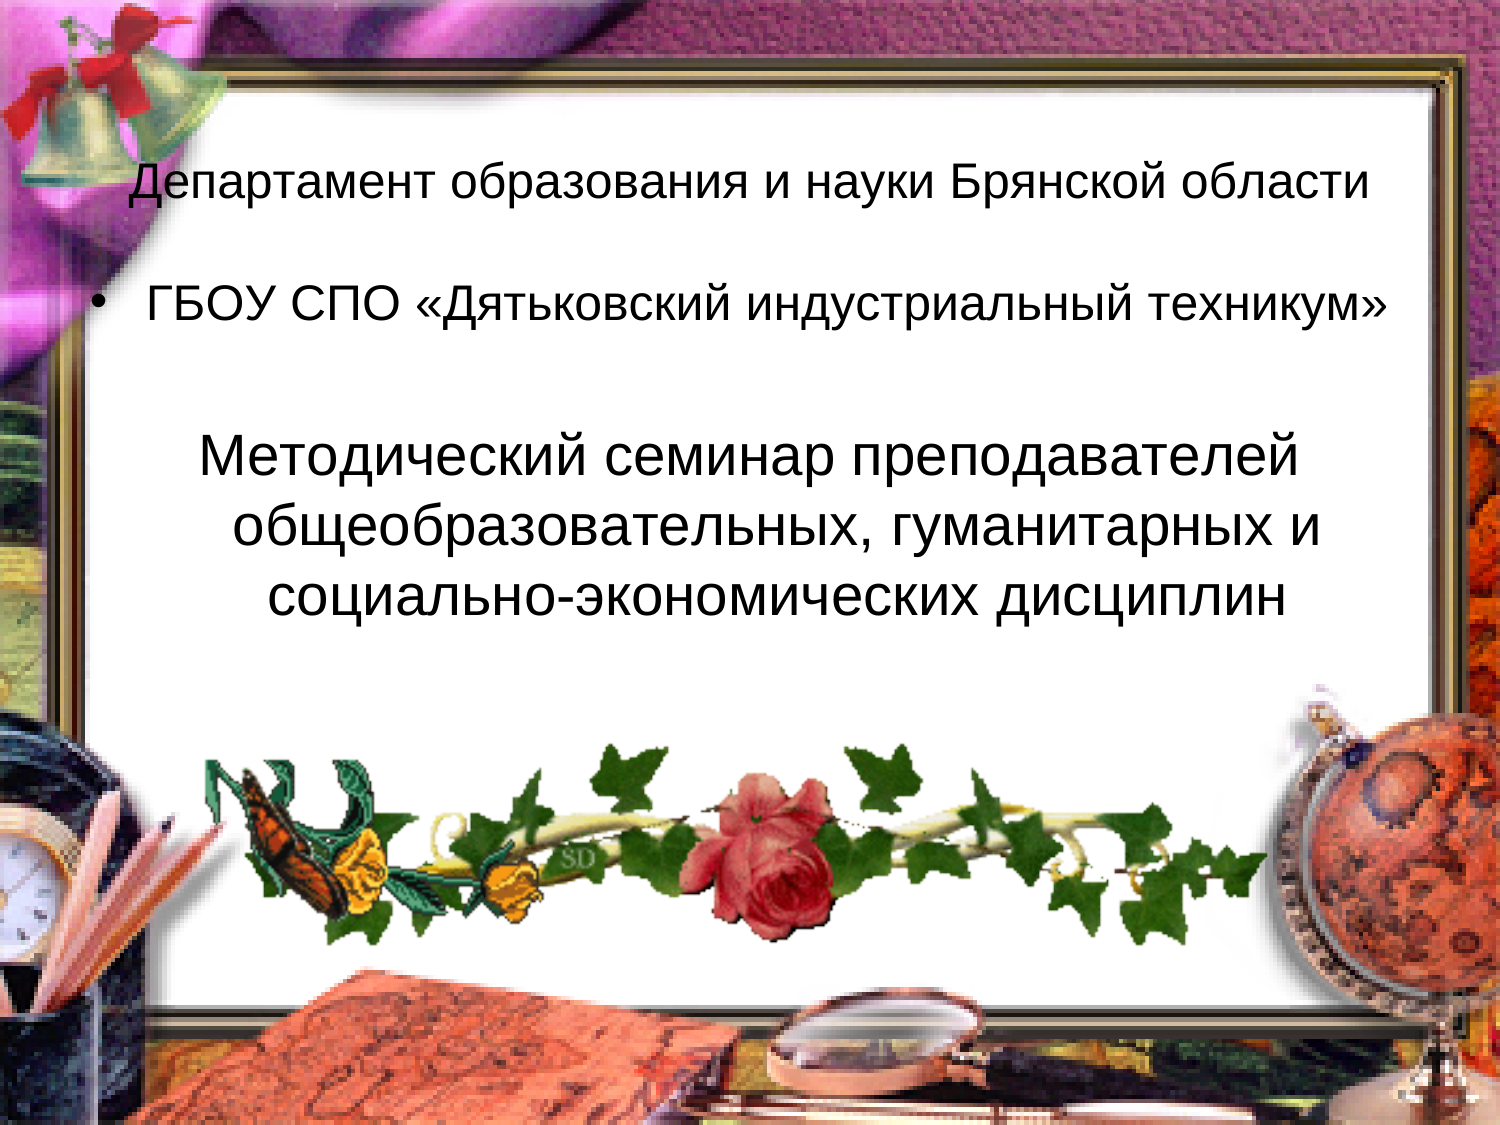

Департамент образования и науки Брянской области
ГБОУ СПО «Дятьковский индустриальный техникум»
Методический семинар преподавателей общеобразовательных, гуманитарных и социально-экономических дисциплин